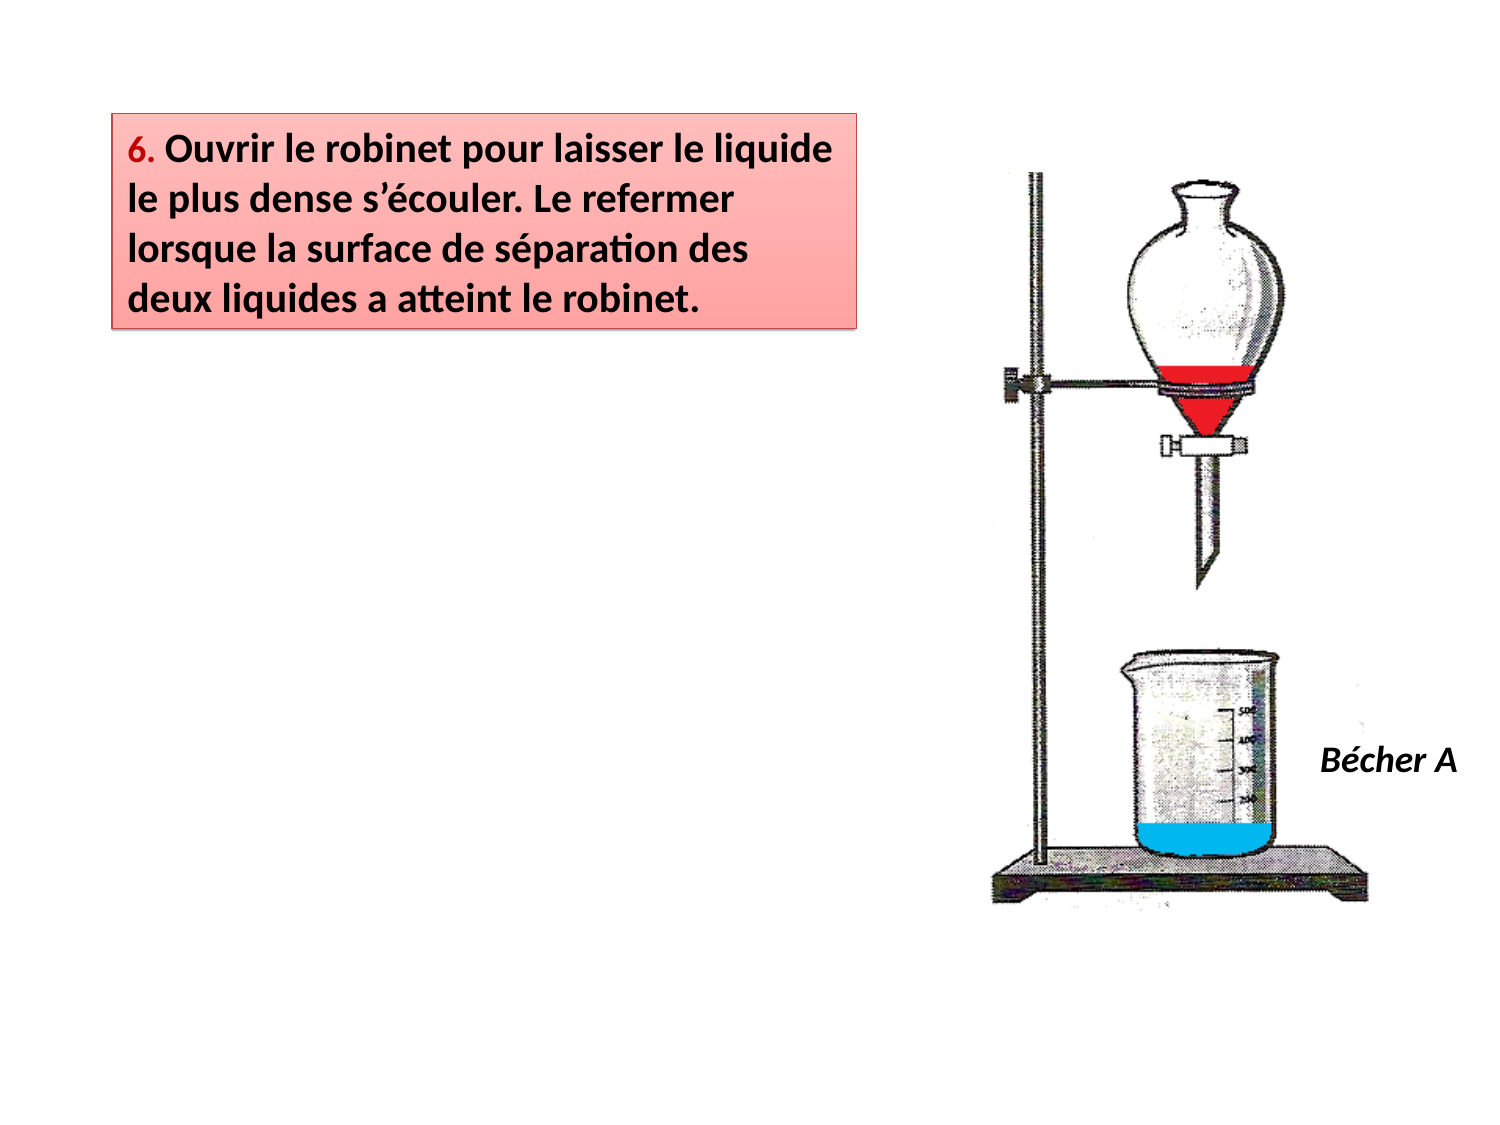

6. Ouvrir le robinet pour laisser le liquide le plus dense s’écouler. Le refermer lorsque la surface de séparation des deux liquides a atteint le robinet.
Bécher A